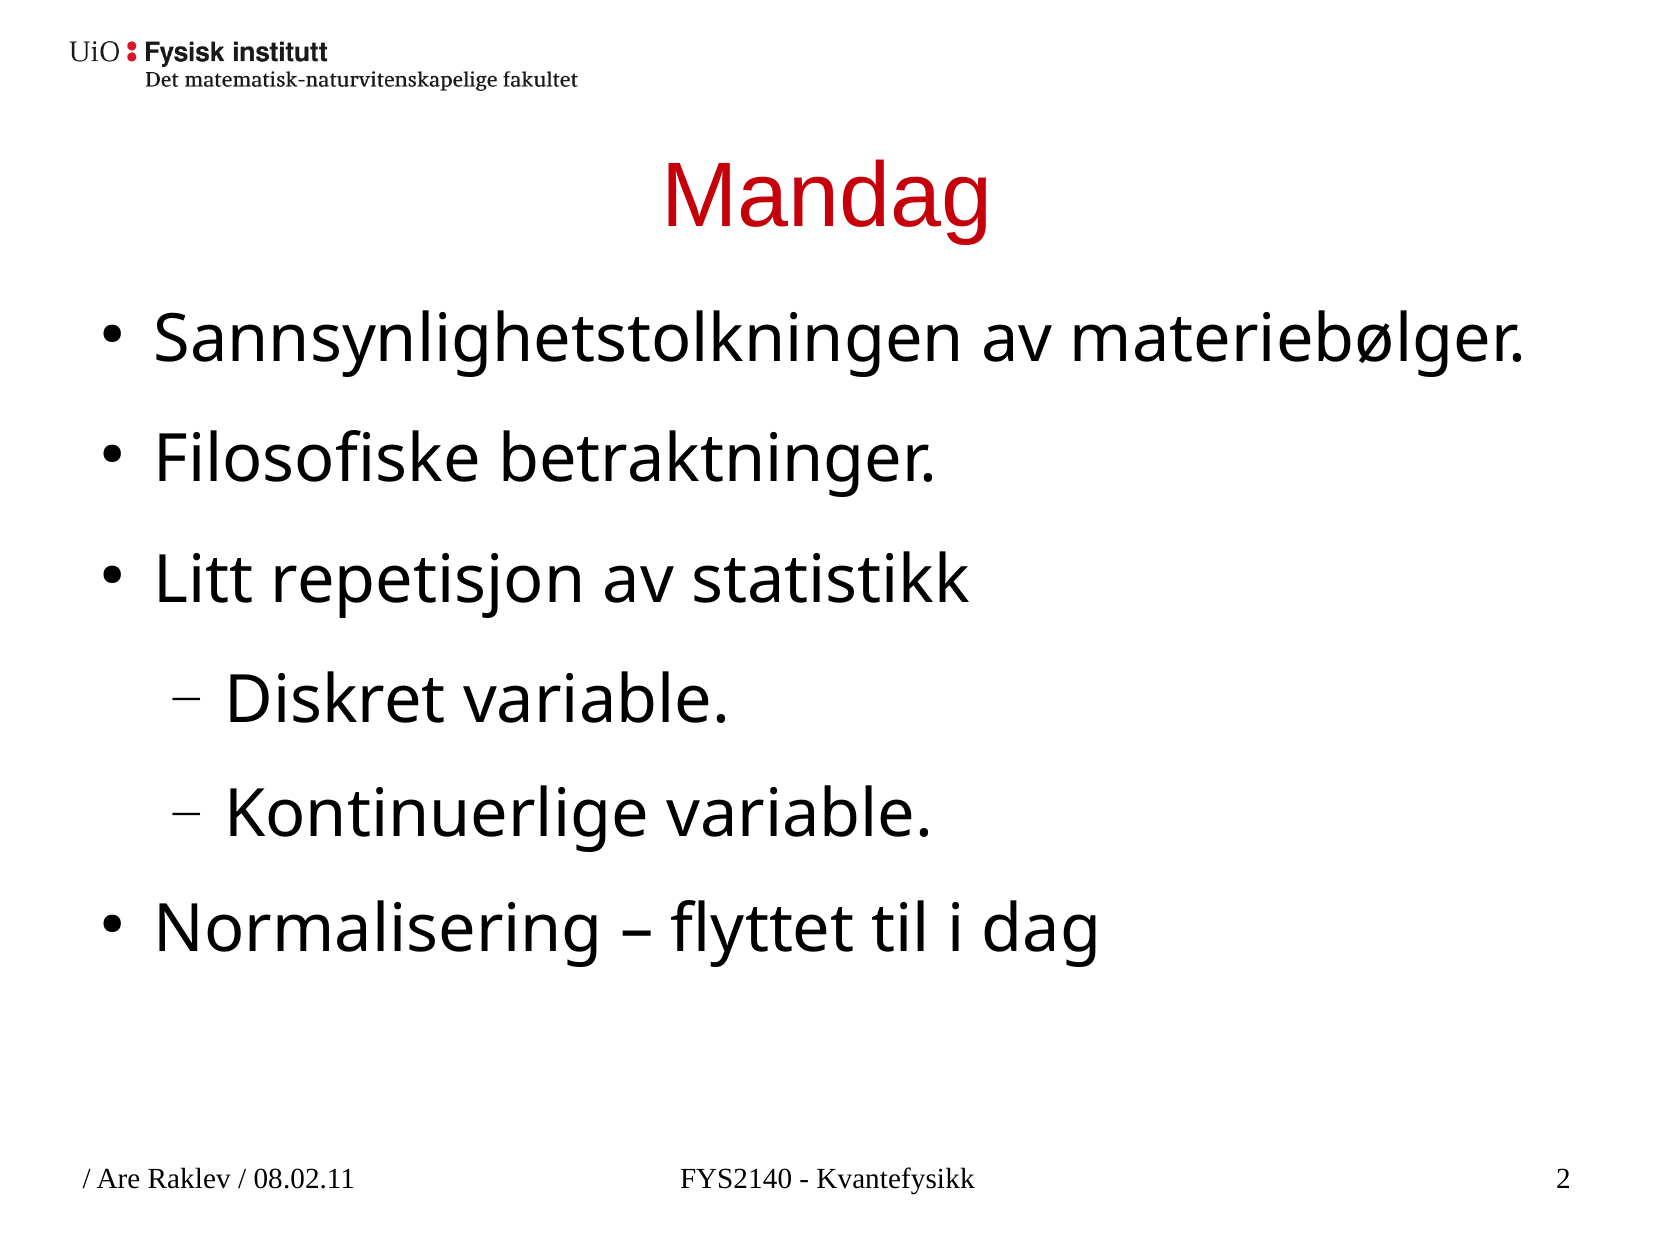

# Mandag
Sannsynlighetstolkningen av materiebølger.
Filosofiske betraktninger.
Litt repetisjon av statistikk
Diskret variable.
Kontinuerlige variable.
Normalisering – flyttet til i dag
/ Are Raklev / 08.02.11
FYS2140 - Kvantefysikk
2